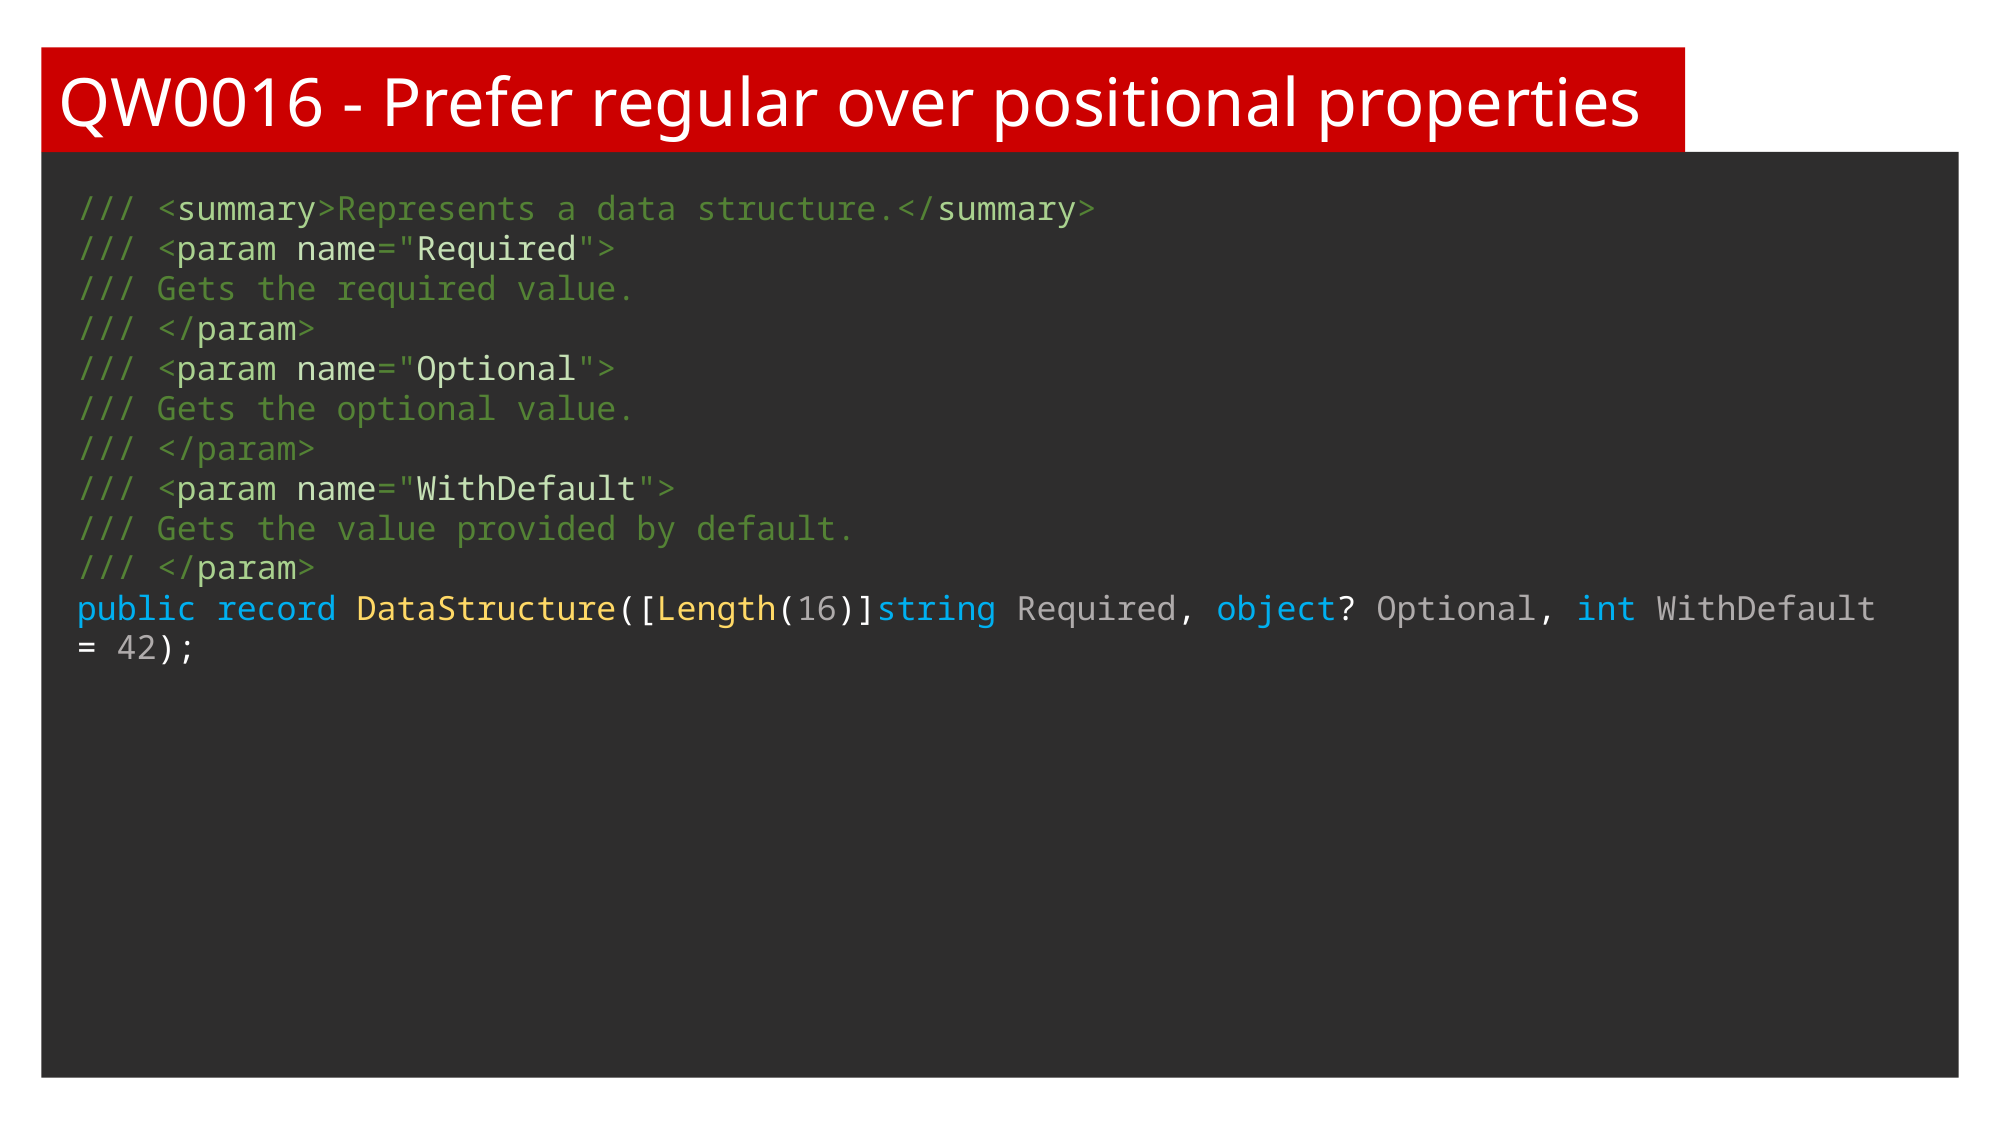

QW0016 - Prefer regular over positional properties
/// <summary>Represents a data structure.</summary>
/// <param name="Required">
/// Gets the required value.
/// </param>
/// <param name="Optional">
/// Gets the optional value.
/// </param>
/// <param name="WithDefault">
/// Gets the value provided by default.
/// </param>
public record DataStructure([Length(16)]string Required, object? Optional, int WithDefault = 42);